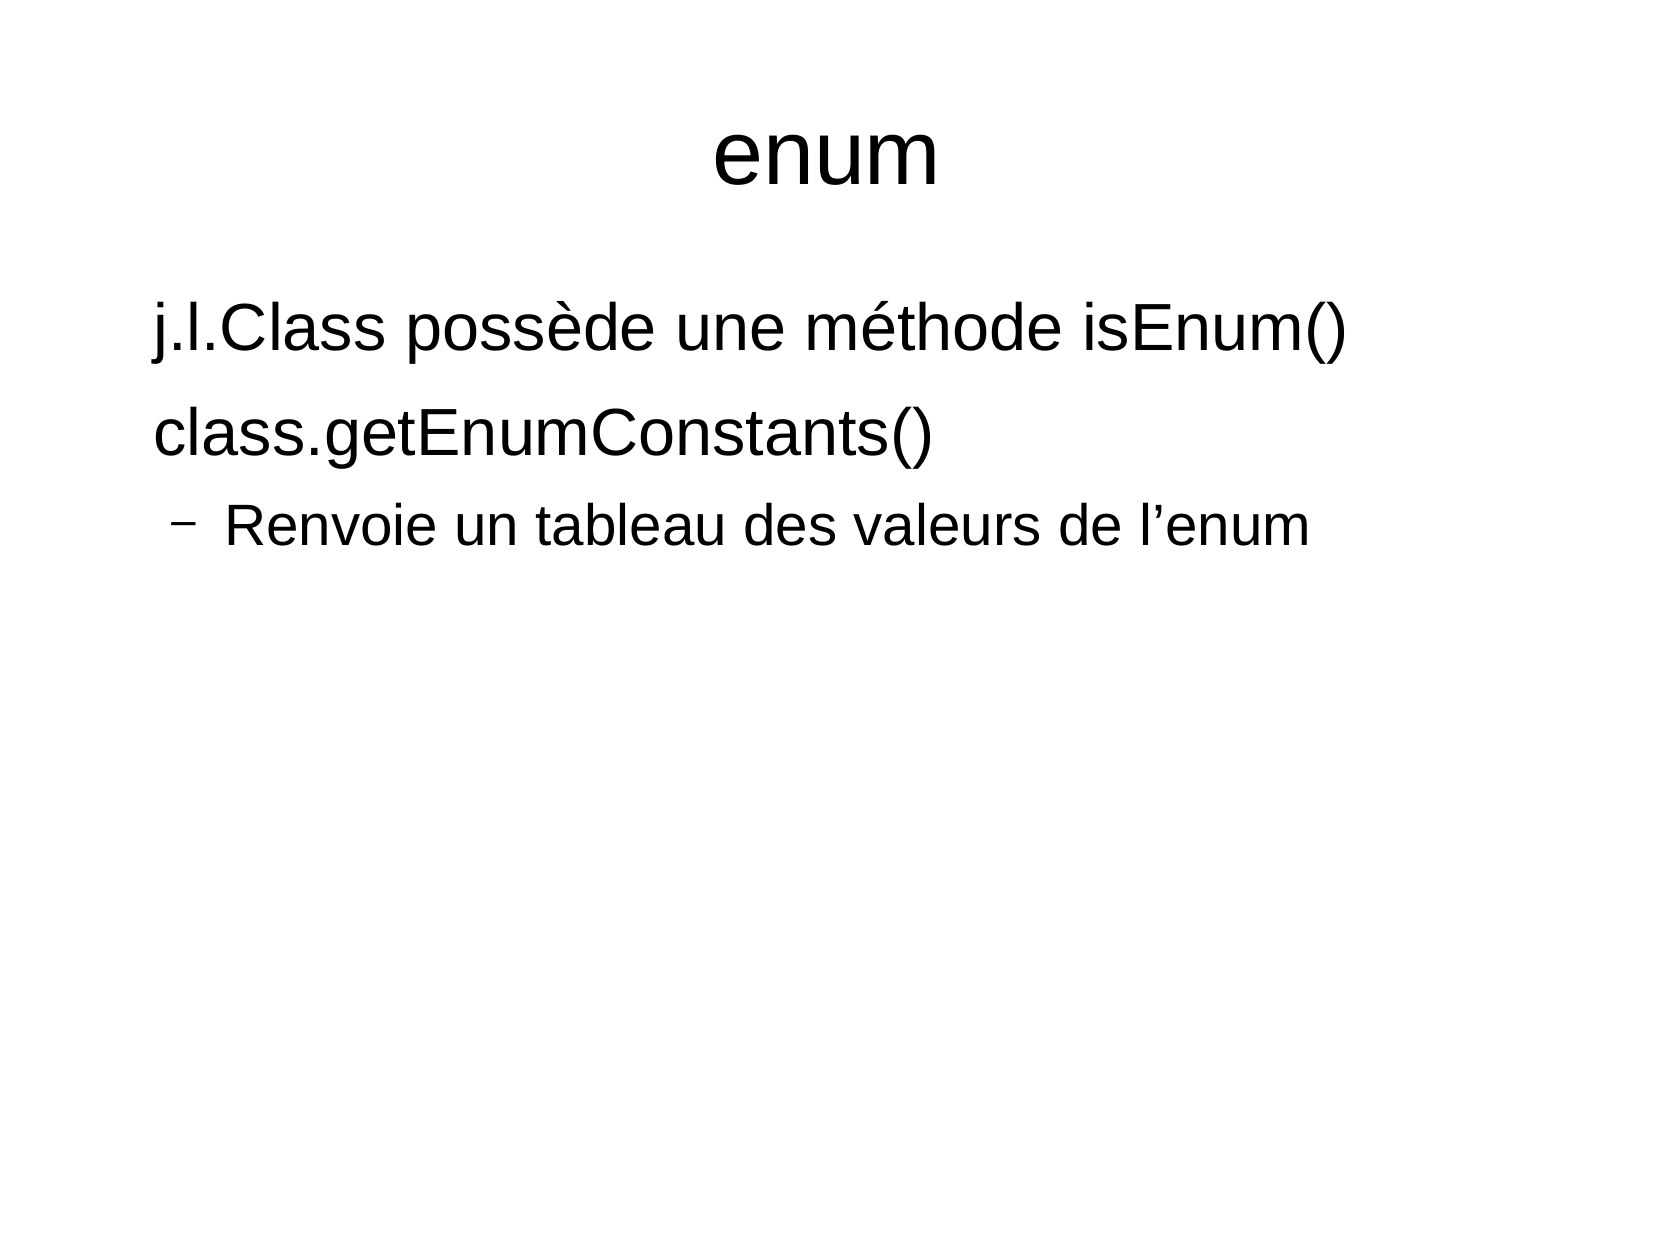

# enum
j.l.Class possède une méthode isEnum()
class.getEnumConstants()
Renvoie un tableau des valeurs de l’enum